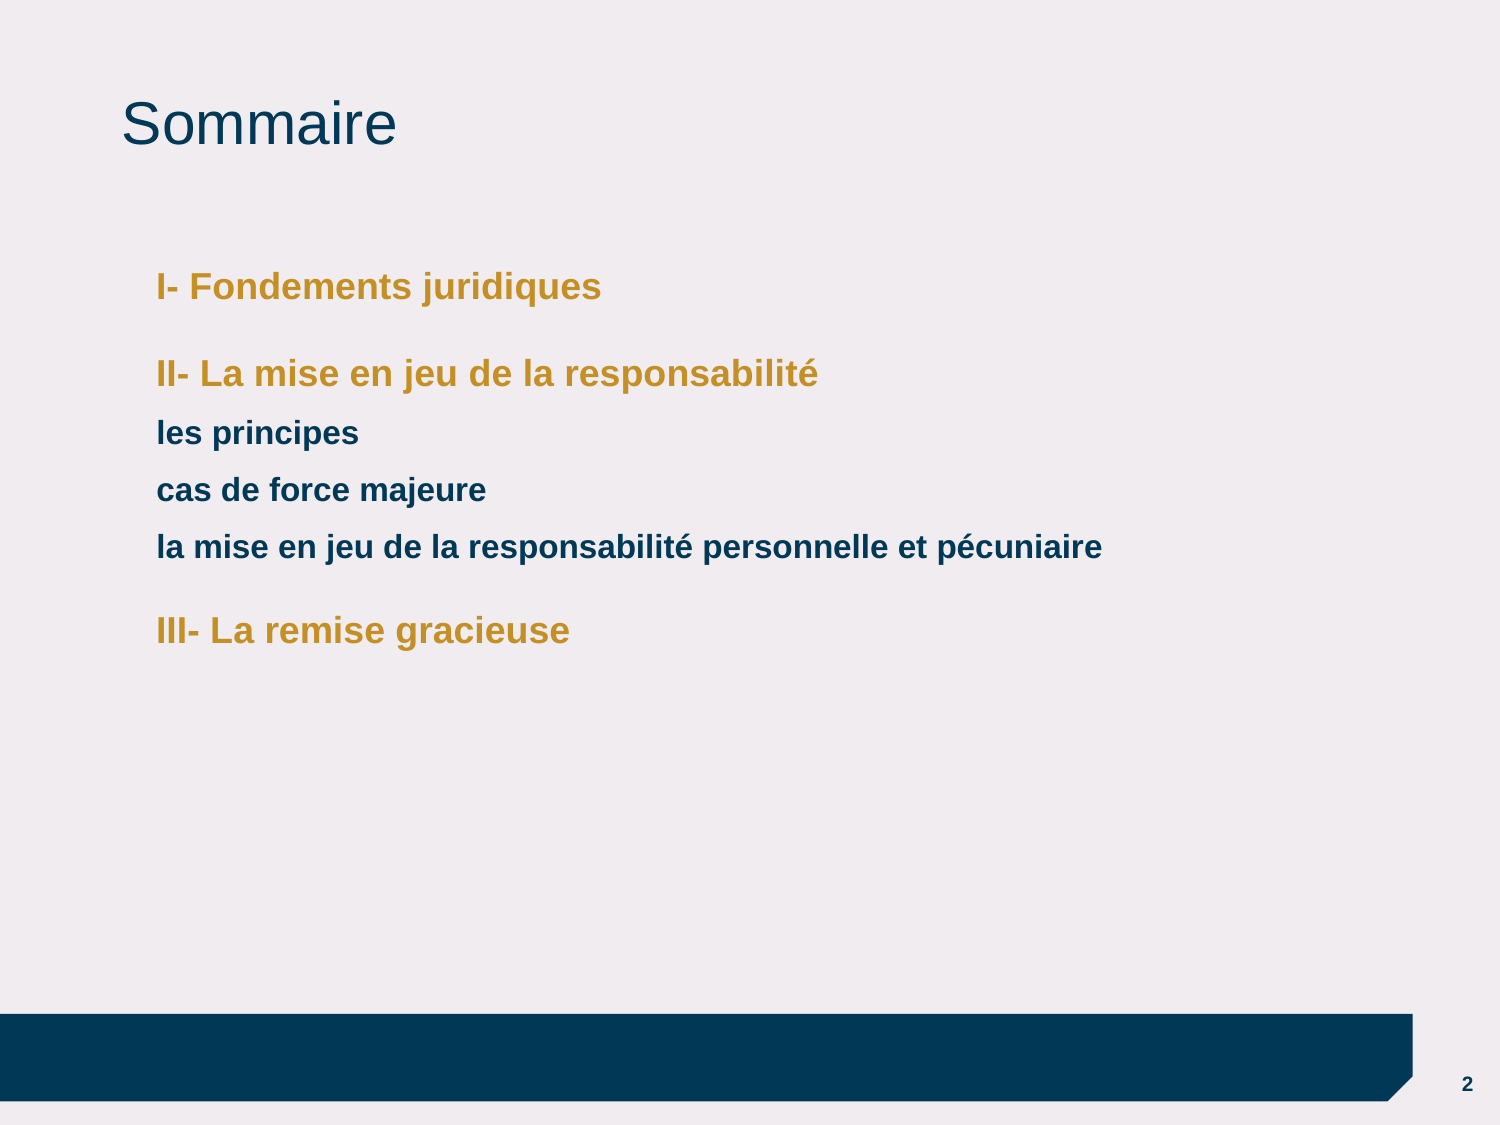

# Sommaire
	I- Fondements juridiques
	II- La mise en jeu de la responsabilité
les principes
cas de force majeure
la mise en jeu de la responsabilité personnelle et pécuniaire
	III- La remise gracieuse